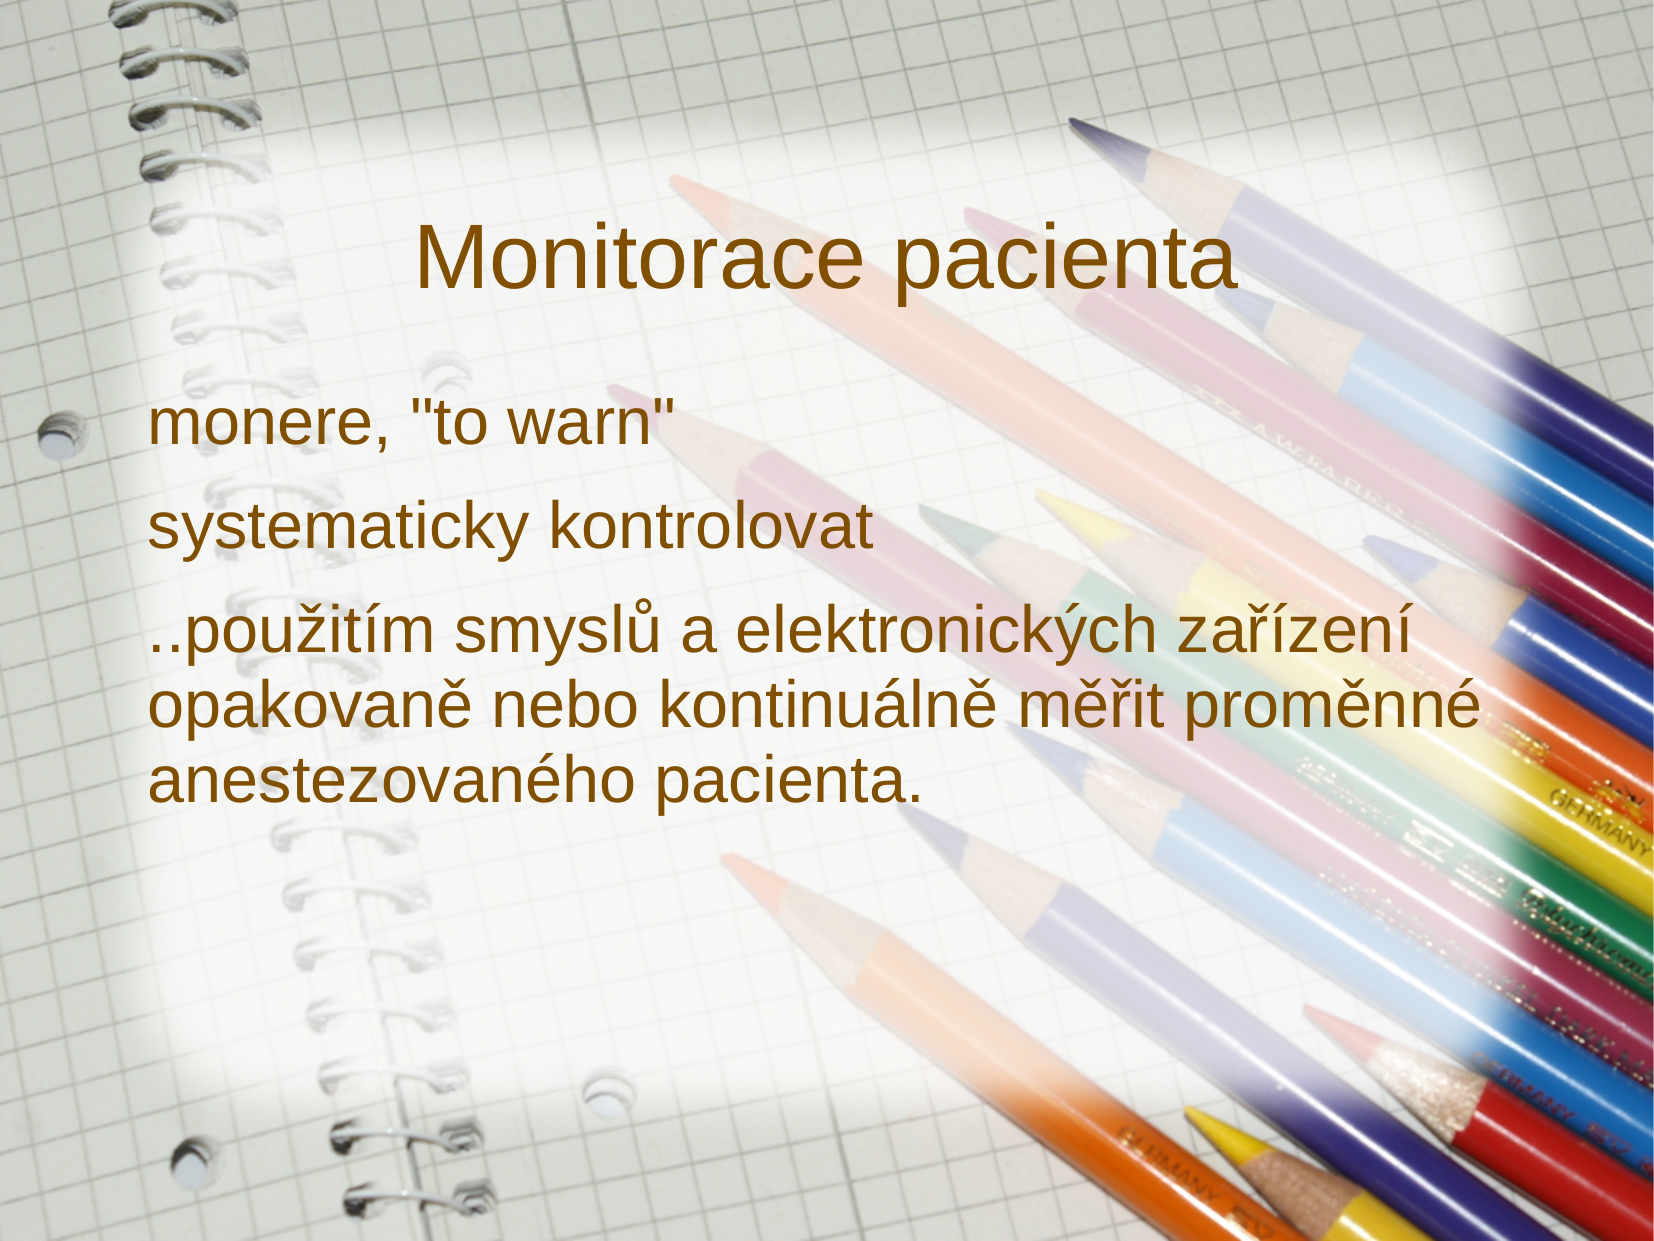

# Monitorace pacienta
monere, "to warn"
systematicky kontrolovat
..použitím smyslů a elektronických zařízení opakovaně nebo kontinuálně měřit proměnné anestezovaného pacienta.